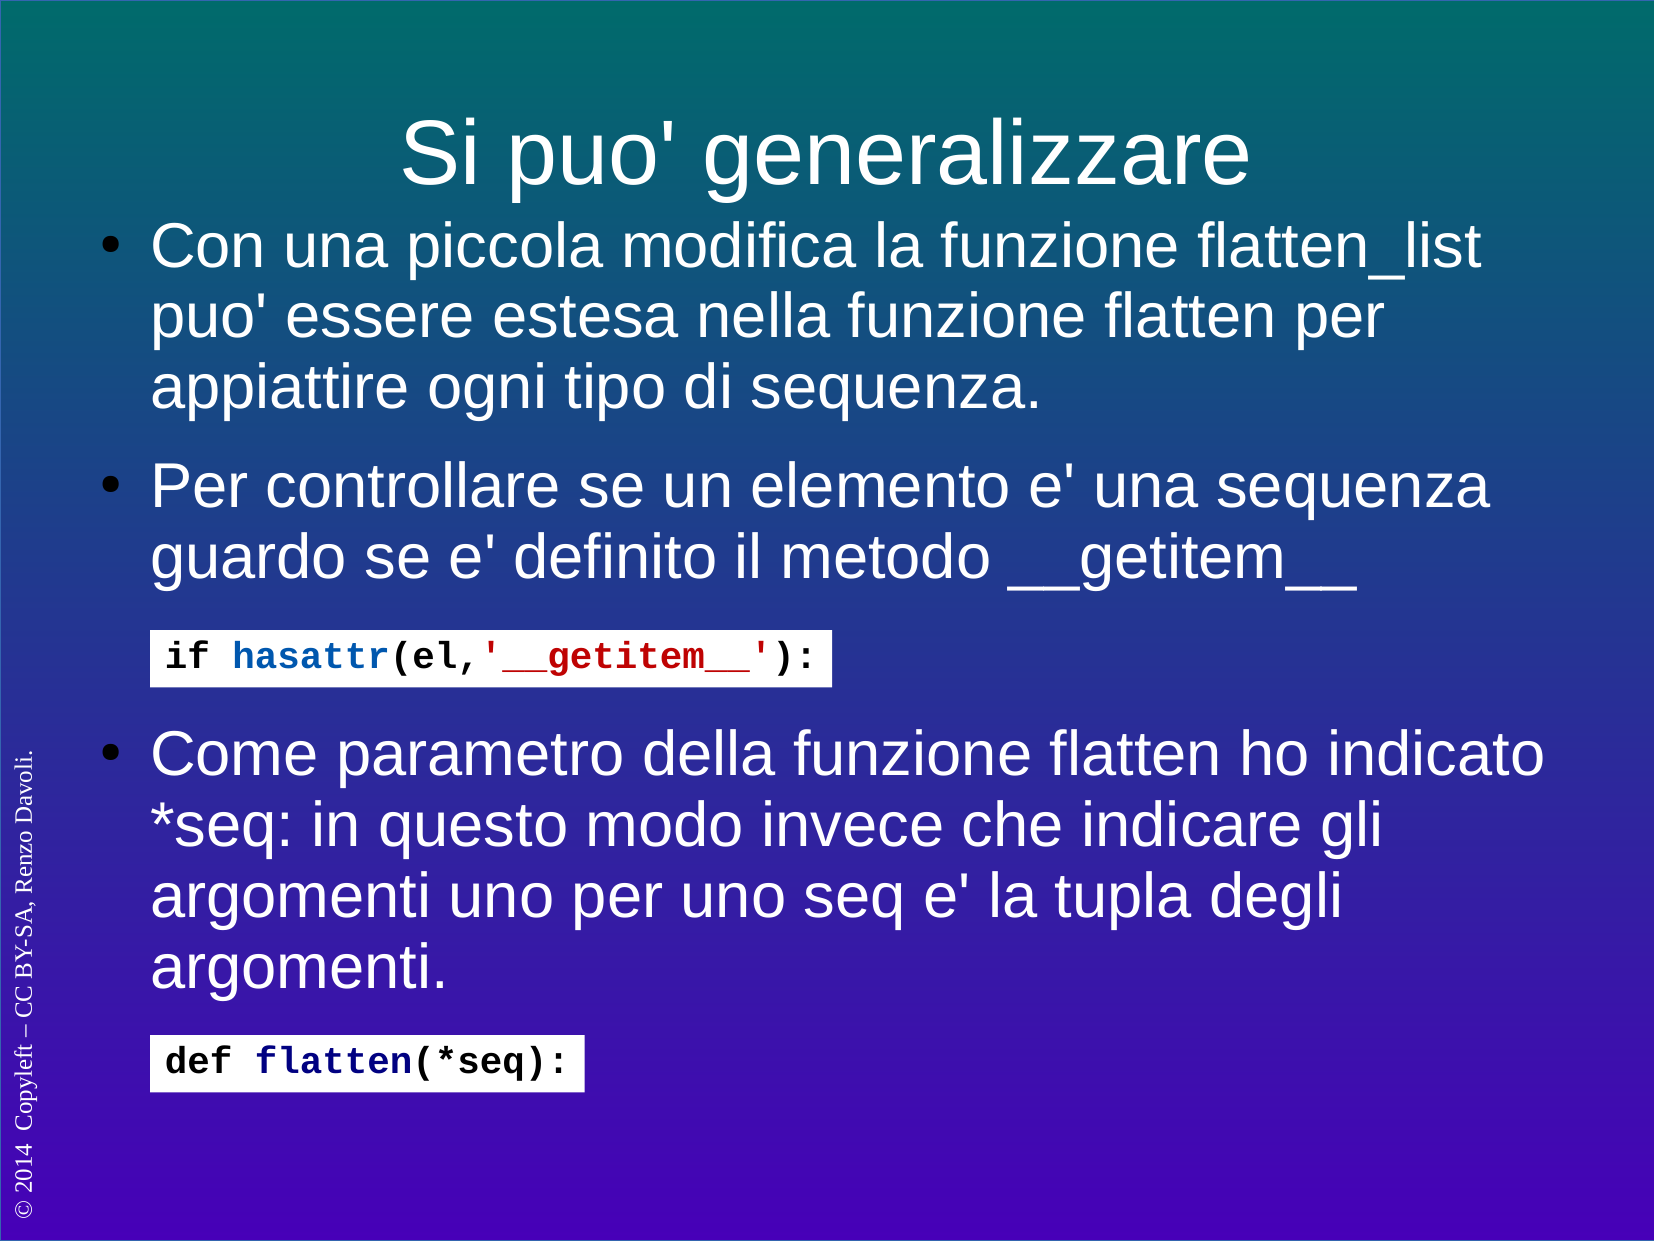

# Si puo' generalizzare
Con una piccola modifica la funzione flatten_list puo' essere estesa nella funzione flatten per appiattire ogni tipo di sequenza.
Per controllare se un elemento e' una sequenza guardo se e' definito il metodo __getitem__
Come parametro della funzione flatten ho indicato *seq: in questo modo invece che indicare gli argomenti uno per uno seq e' la tupla degli argomenti.
if hasattr(el,'__getitem__'):
def flatten(*seq):